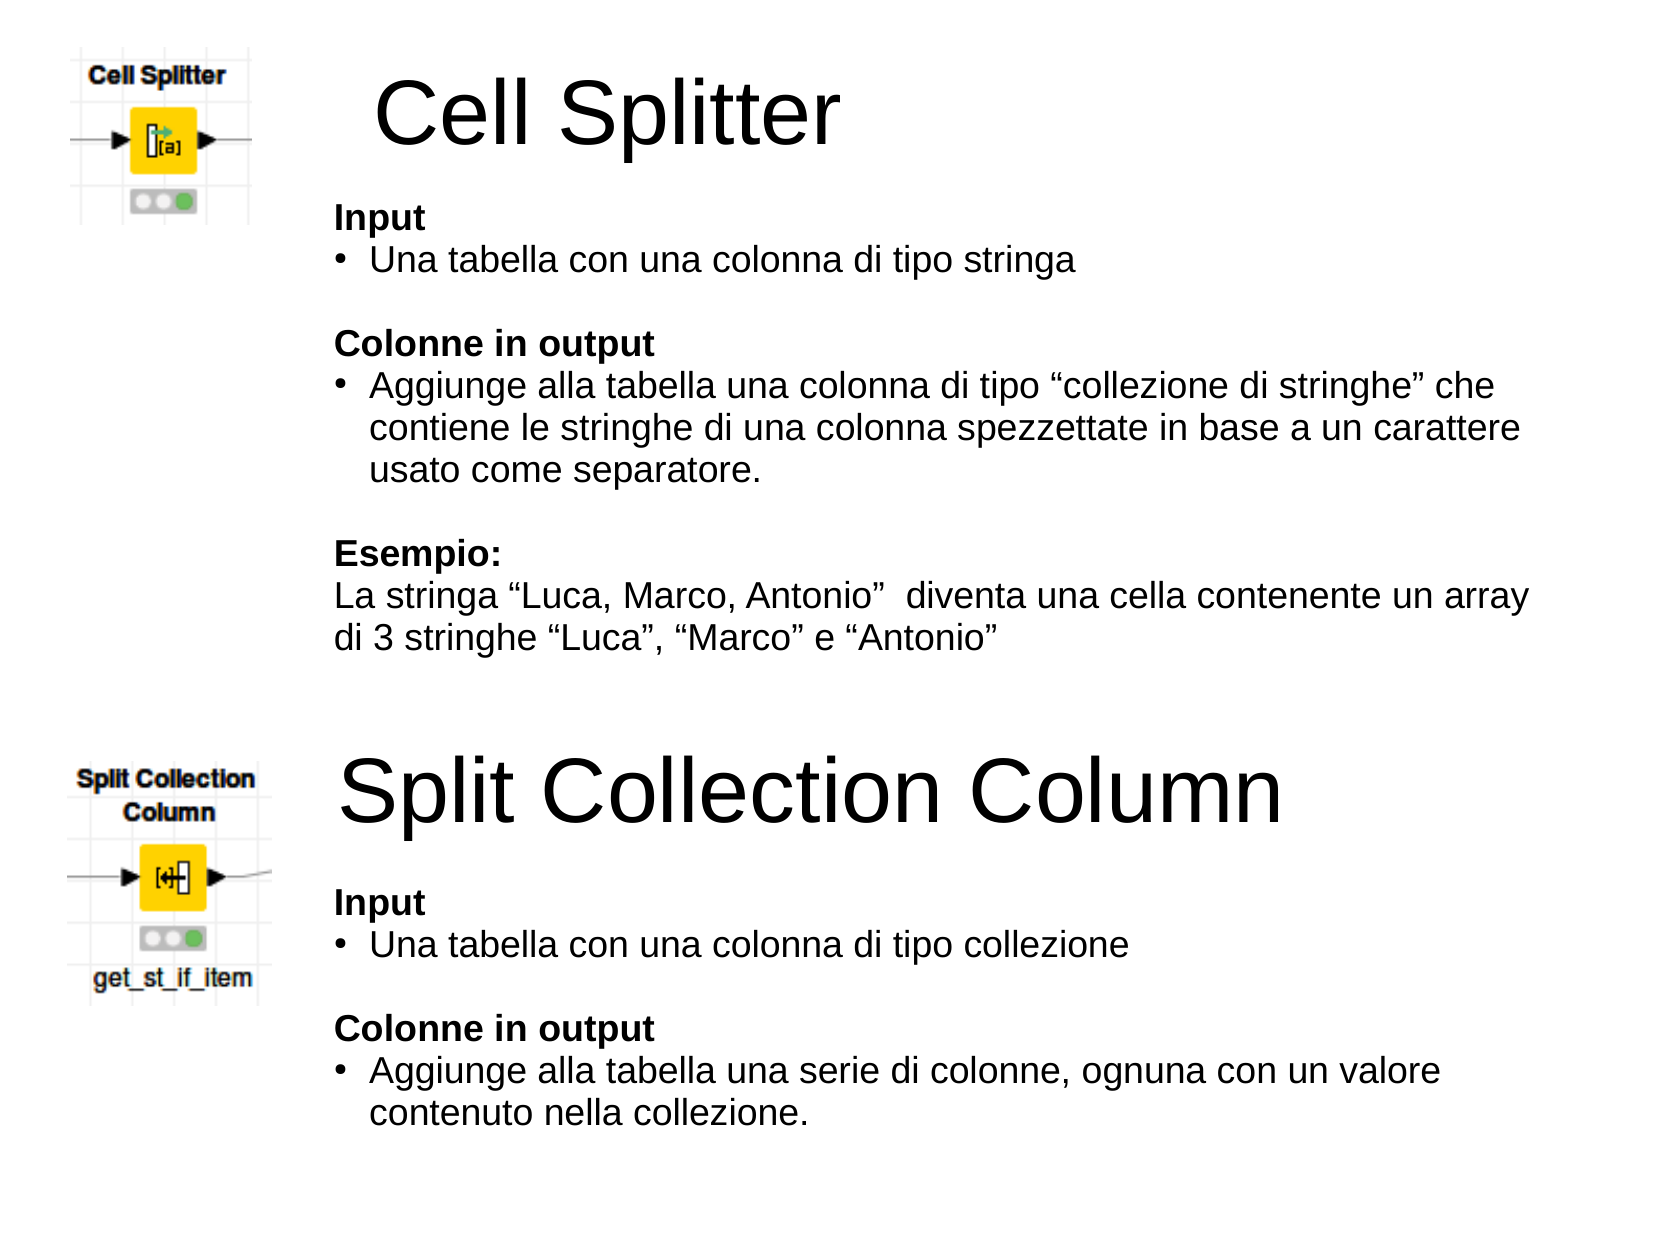

# Cell Splitter
Input
Una tabella con una colonna di tipo stringa
Colonne in output
Aggiunge alla tabella una colonna di tipo “collezione di stringhe” che contiene le stringhe di una colonna spezzettate in base a un carattere usato come separatore.
Esempio:
La stringa “Luca, Marco, Antonio” diventa una cella contenente un array di 3 stringhe “Luca”, “Marco” e “Antonio”
Split Collection Column
Input
Una tabella con una colonna di tipo collezione
Colonne in output
Aggiunge alla tabella una serie di colonne, ognuna con un valore contenuto nella collezione.